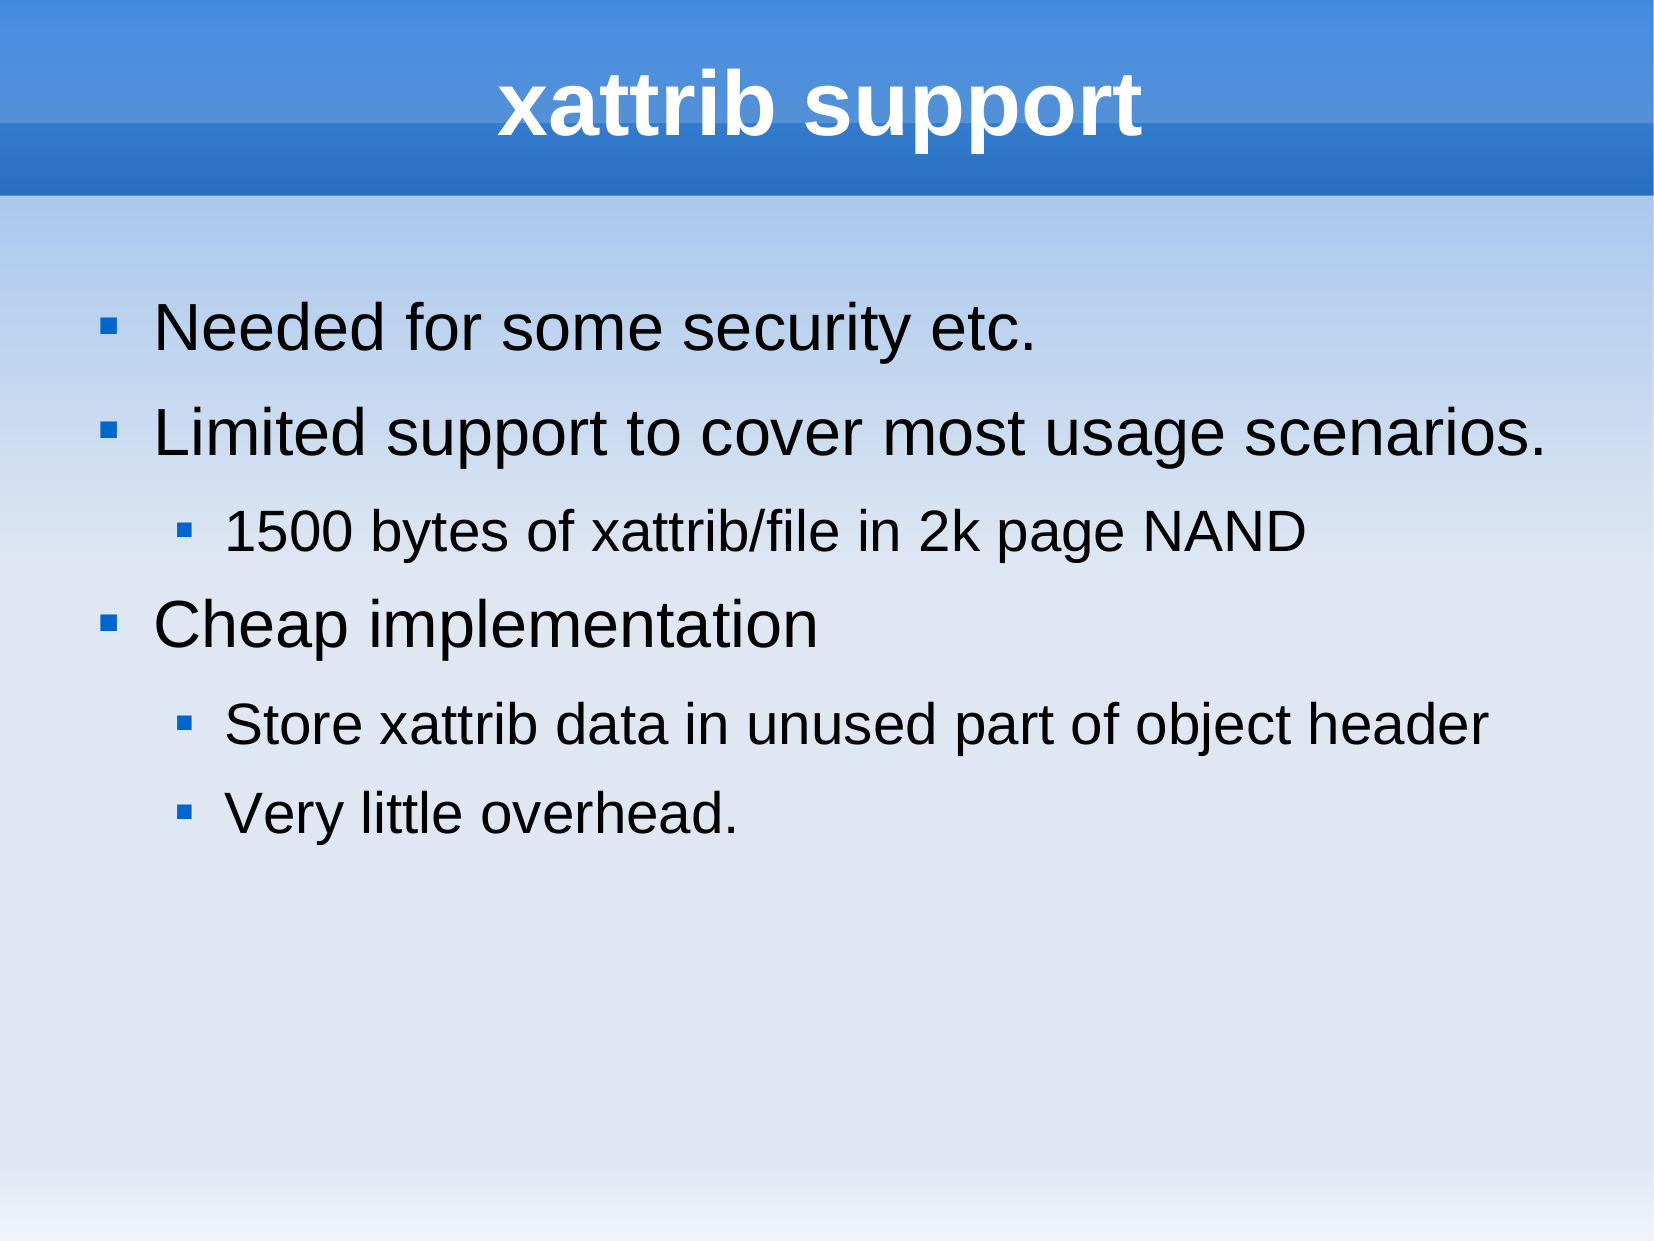

# xattrib support
Needed for some security etc.
Limited support to cover most usage scenarios.
1500 bytes of xattrib/file in 2k page NAND
Cheap implementation
Store xattrib data in unused part of object header
Very little overhead.